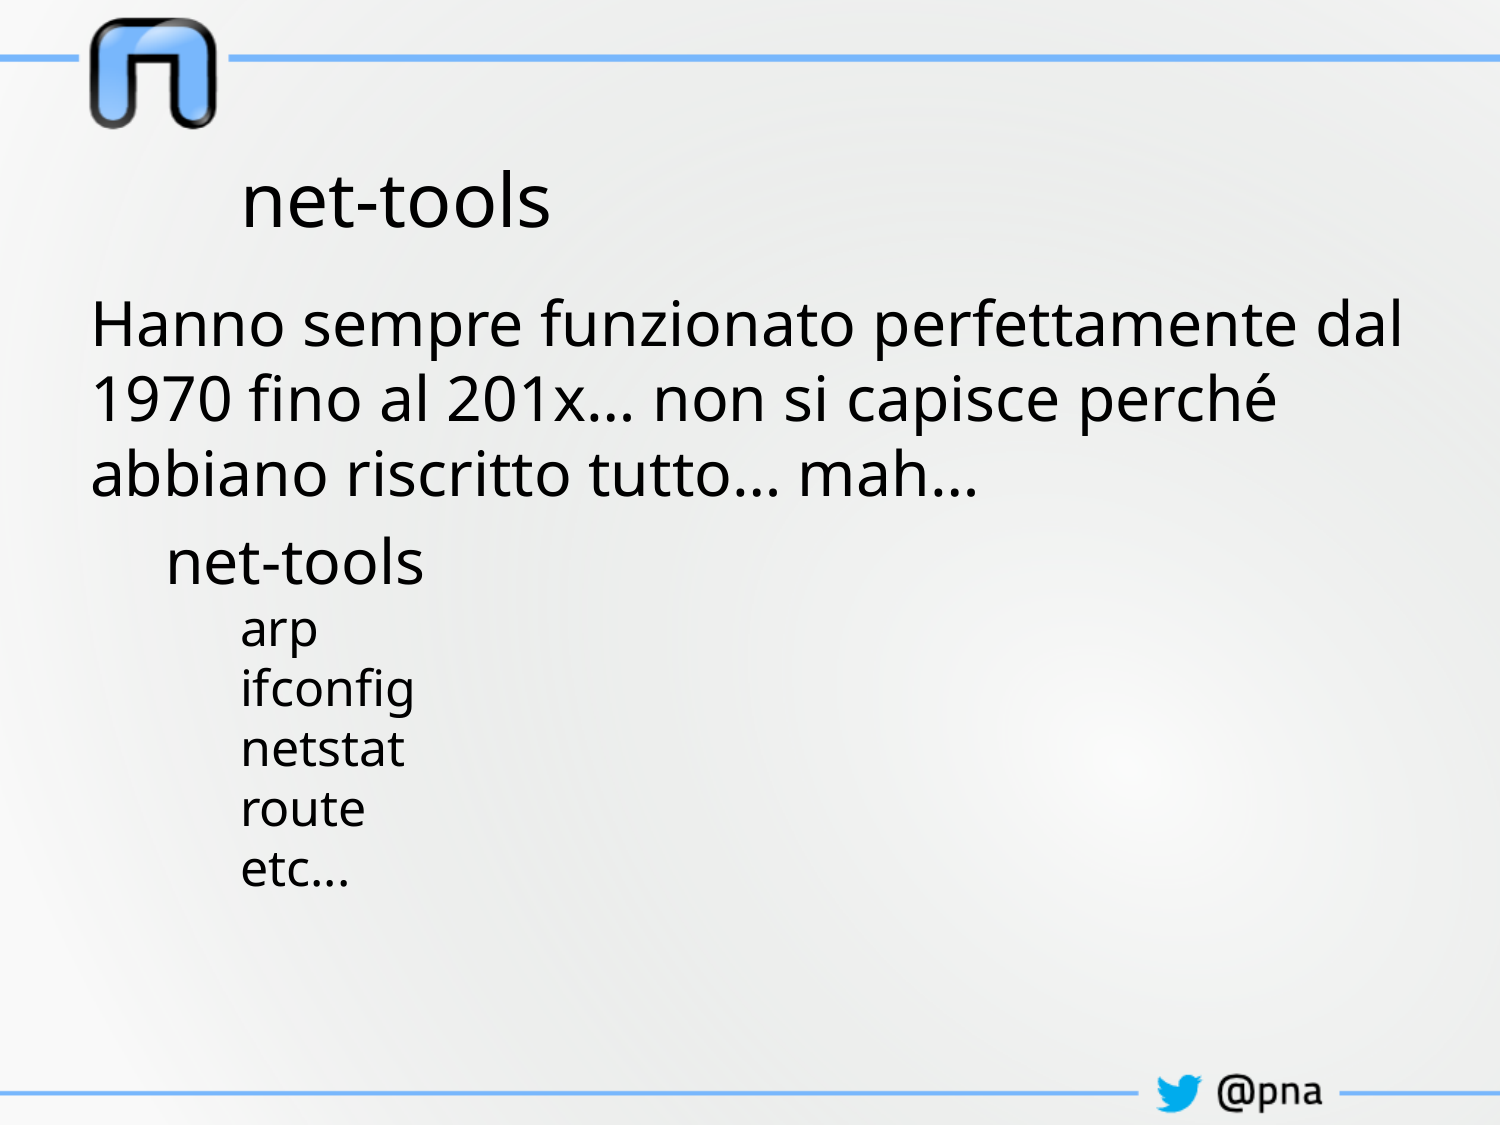

# net-tools
Hanno sempre funzionato perfettamente dal 1970 fino al 201x… non si capisce perché abbiano riscritto tutto… mah…
net-tools
arp
ifconfig
netstat
route
etc...